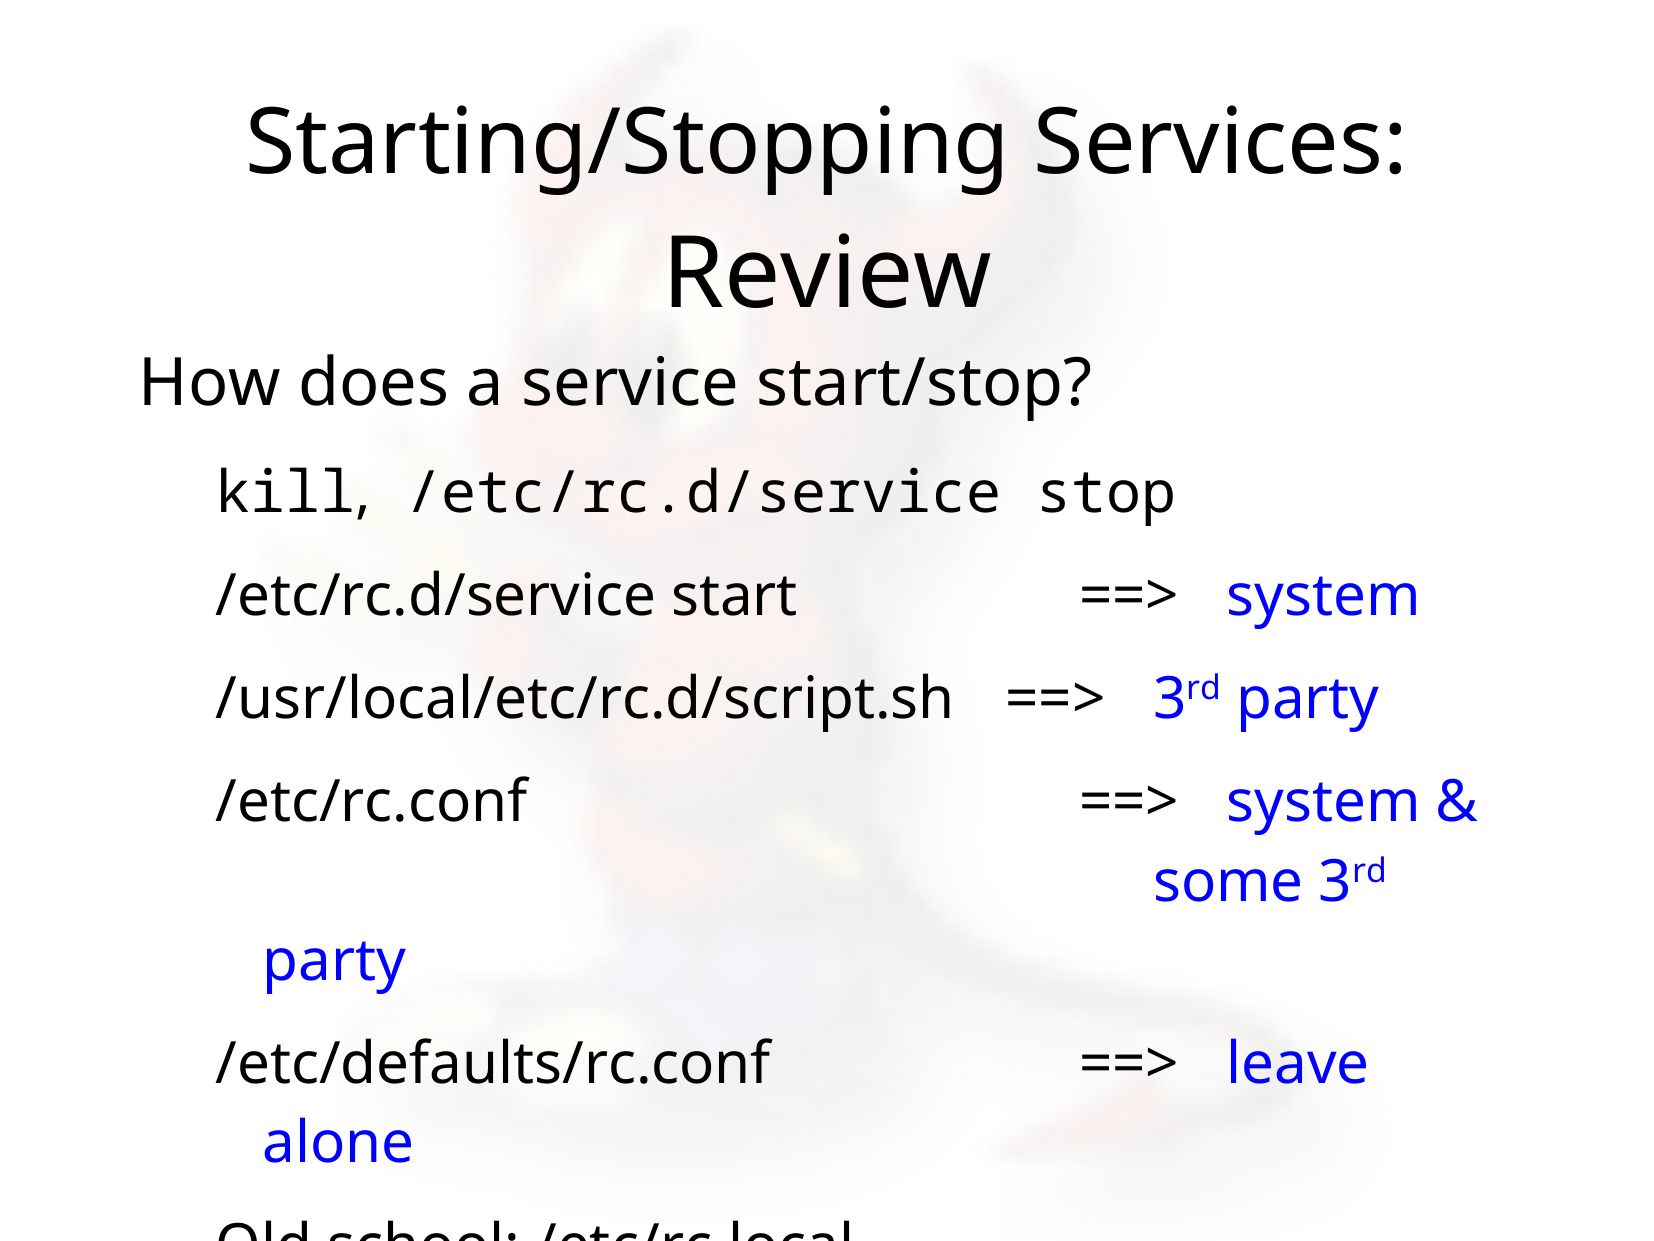

# Starting/Stopping Services: Review
How does a service start/stop?
kill, /etc/rc.d/service stop
/etc/rc.d/service start				==>	system
/usr/local/etc/rc.d/script.sh	==>	3rd party
/etc/rc.conf 							==>	system &
													some 3rd party
/etc/defaults/rc.conf 				==>	leave alone
Old school: /etc/rc.local
Read “man rc” several times! :-)